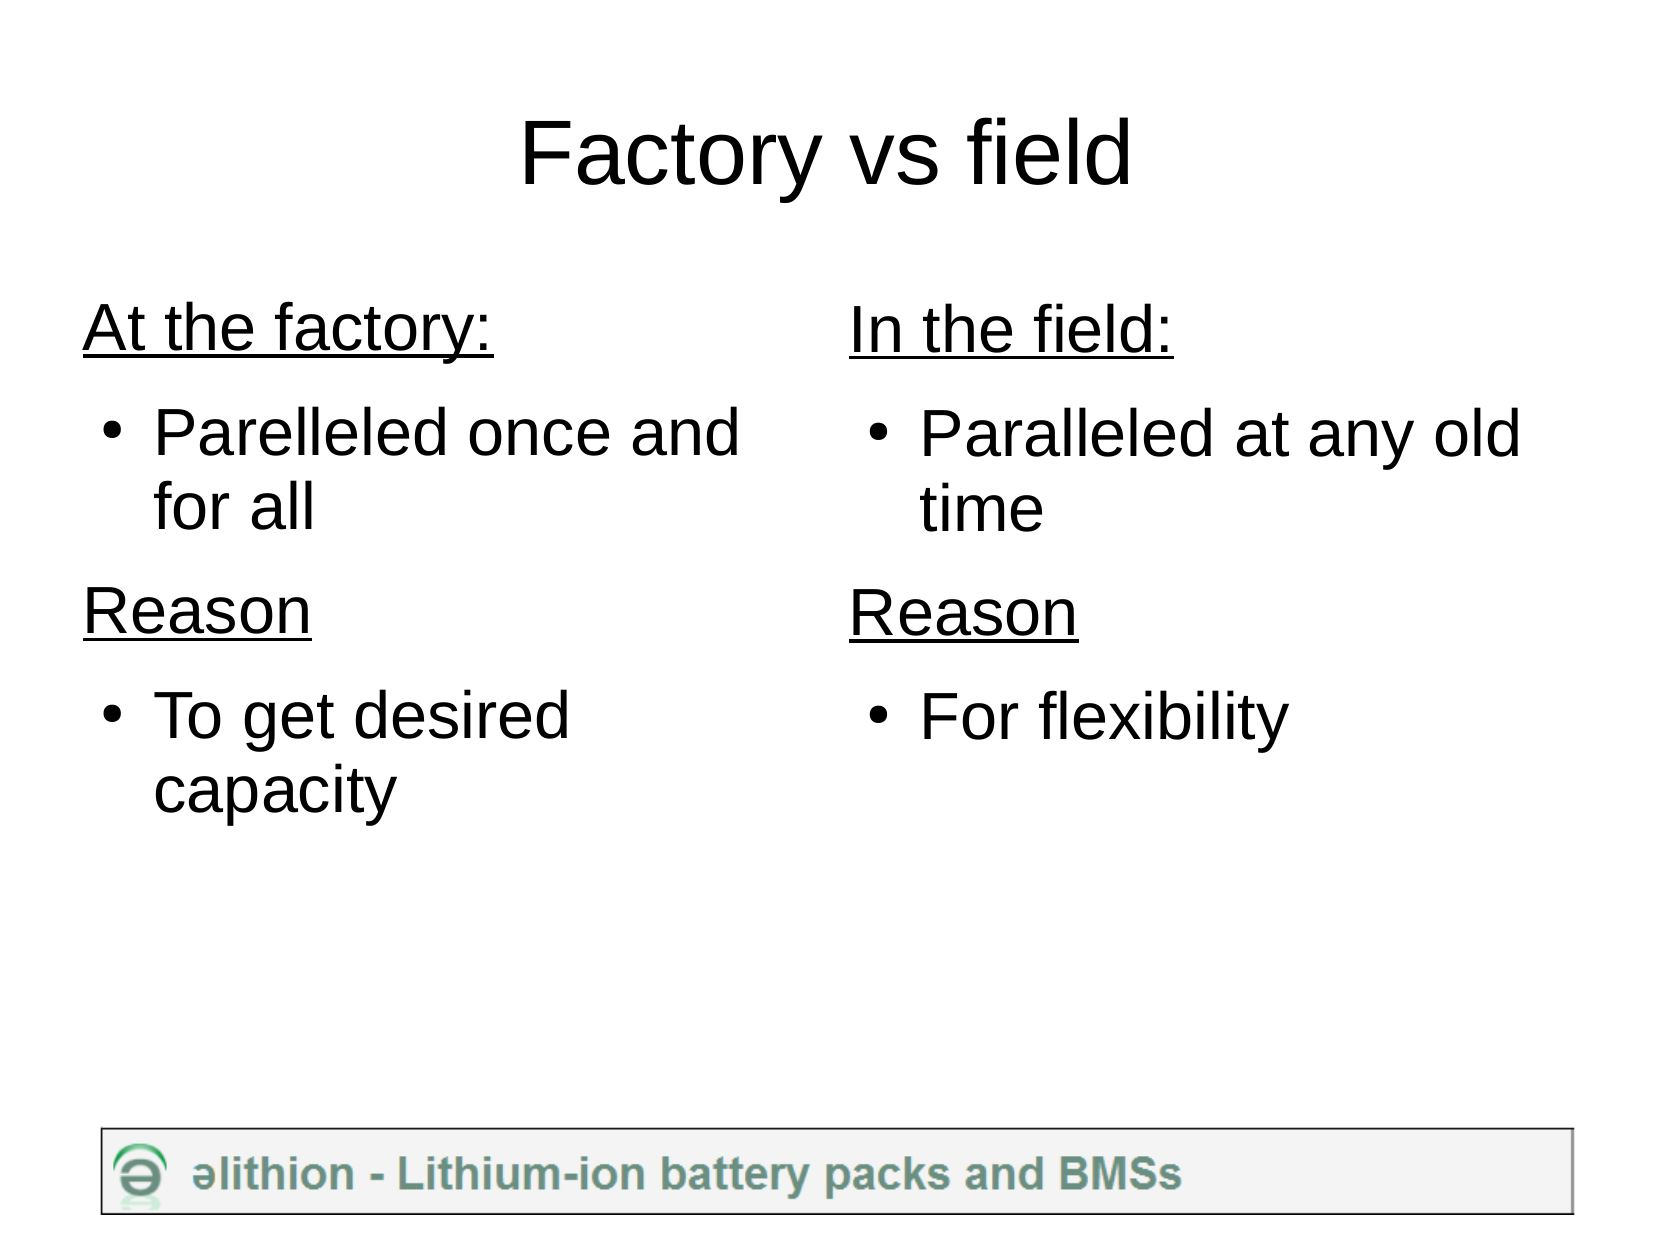

# Factory vs field
At the factory:
Parelleled once and for all
Reason
To get desired capacity
In the field:
Paralleled at any old time
Reason
For flexibility